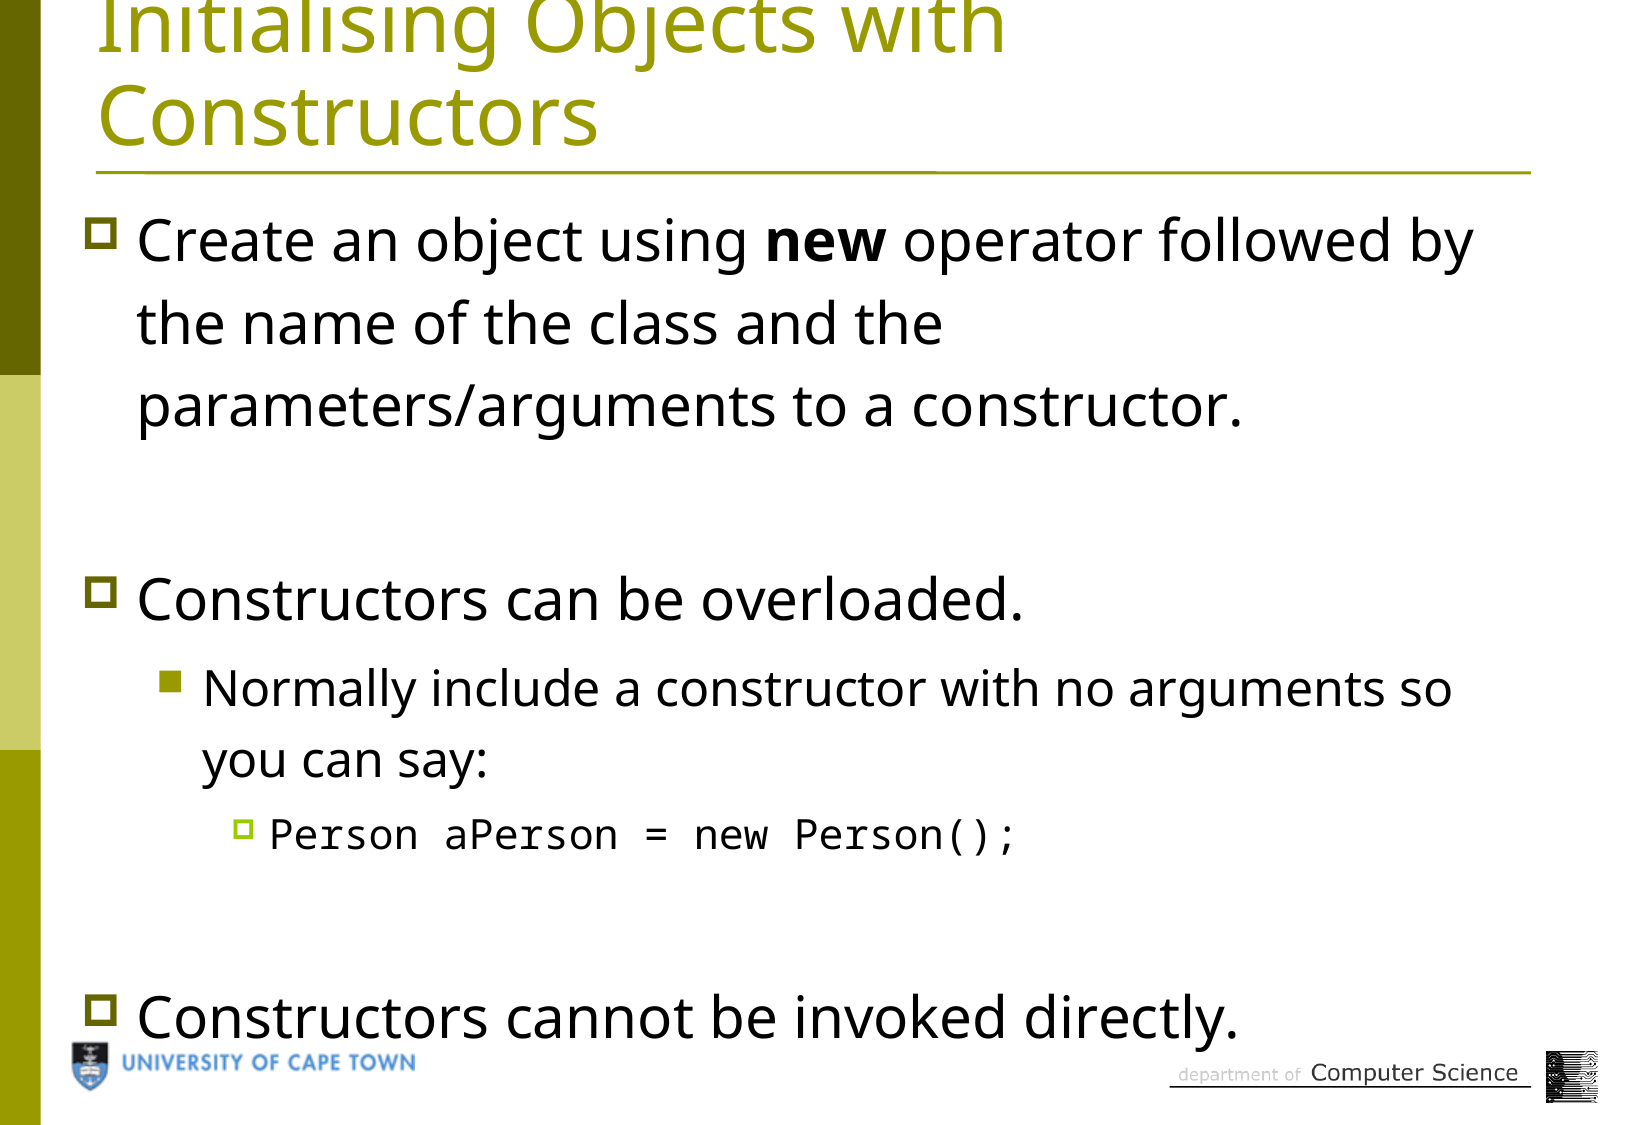

# Initialising Objects with Constructors
Create an object using new operator followed by the name of the class and the parameters/arguments to a constructor.
Constructors can be overloaded.
Normally include a constructor with no arguments so you can say:
Person aPerson = new Person();
Constructors cannot be invoked directly.